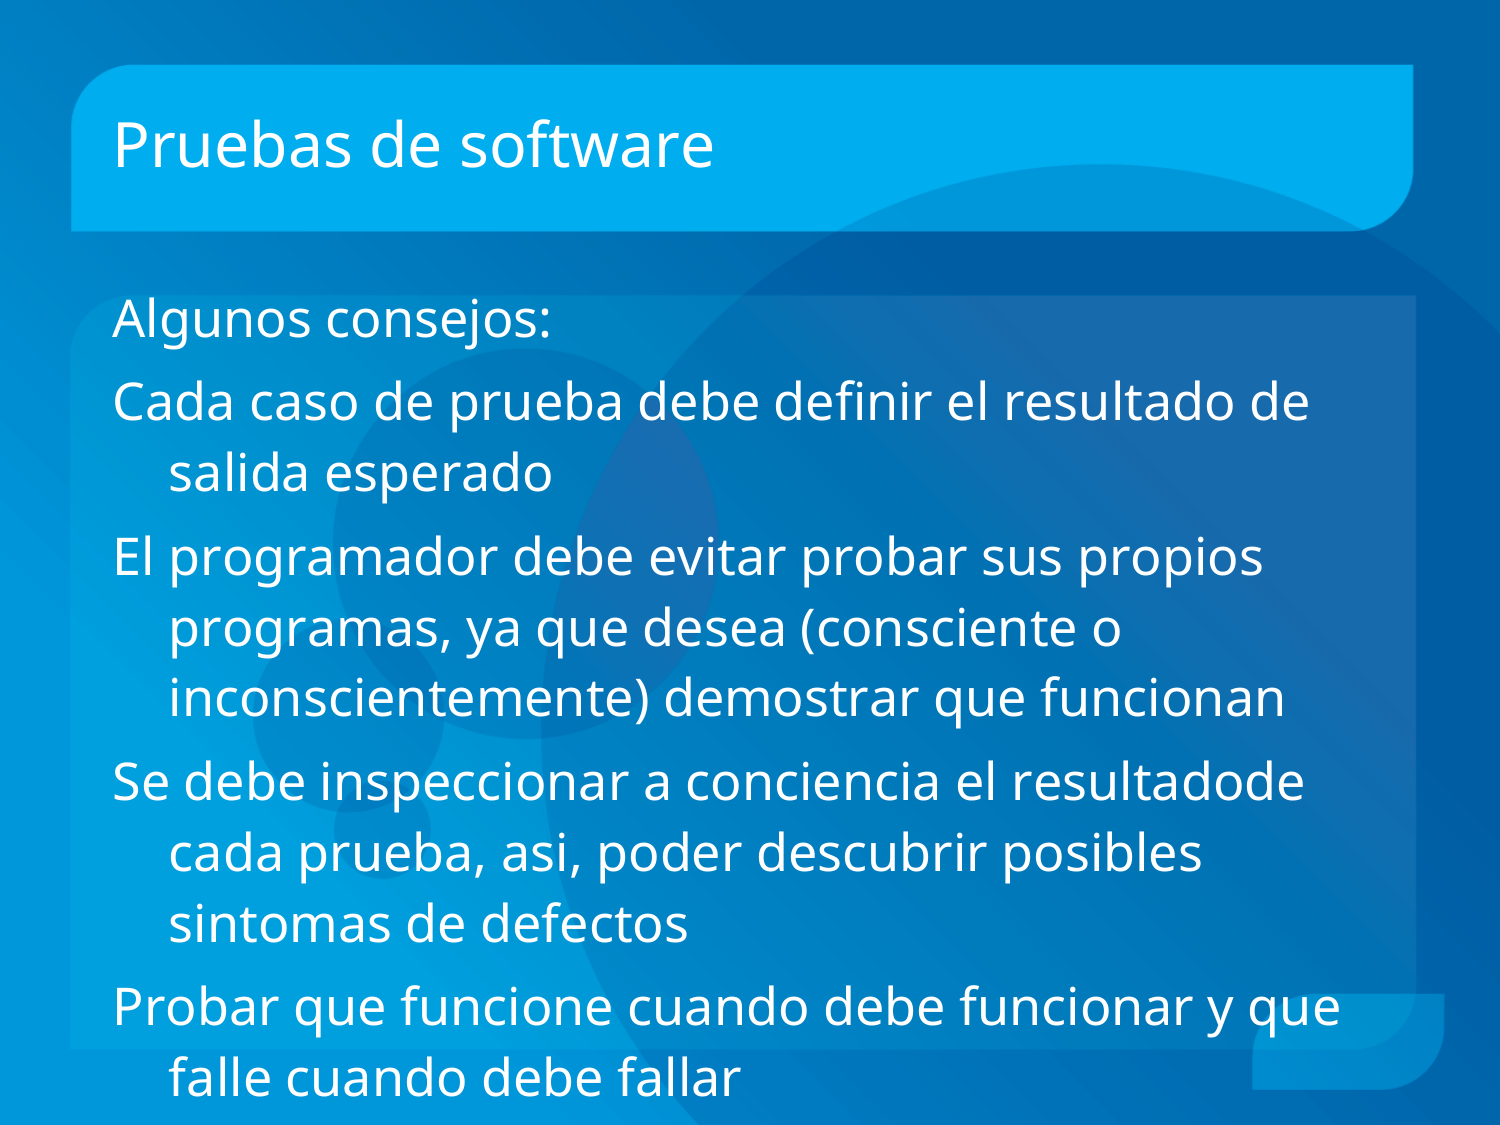

# Pruebas de software
Algunos consejos:
Cada caso de prueba debe definir el resultado de salida esperado
El programador debe evitar probar sus propios programas, ya que desea (consciente o inconscientemente) demostrar que funcionan
Se debe inspeccionar a conciencia el resultadode cada prueba, asi, poder descubrir posibles sintomas de defectos
Probar que funcione cuando debe funcionar y que falle cuando debe fallar